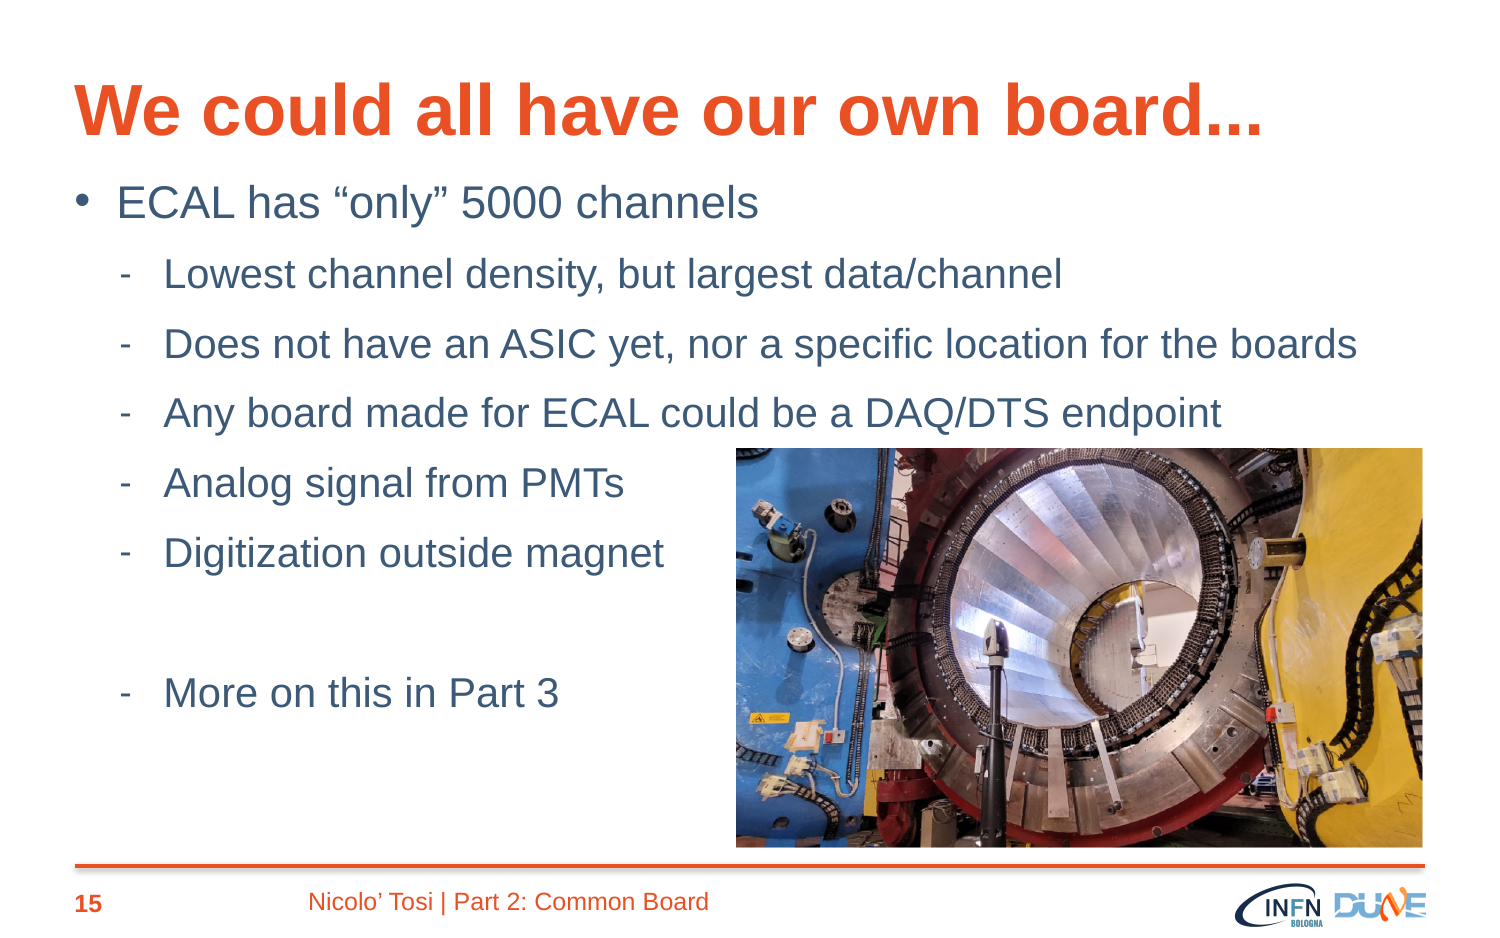

# We could all have our own board...
ECAL has “only” 5000 channels
Lowest channel density, but largest data/channel
Does not have an ASIC yet, nor a specific location for the boards
Any board made for ECAL could be a DAQ/DTS endpoint
Analog signal from PMTs
Digitization outside magnet
More on this in Part 3
Nicolo’ Tosi | Part 2: Common Board